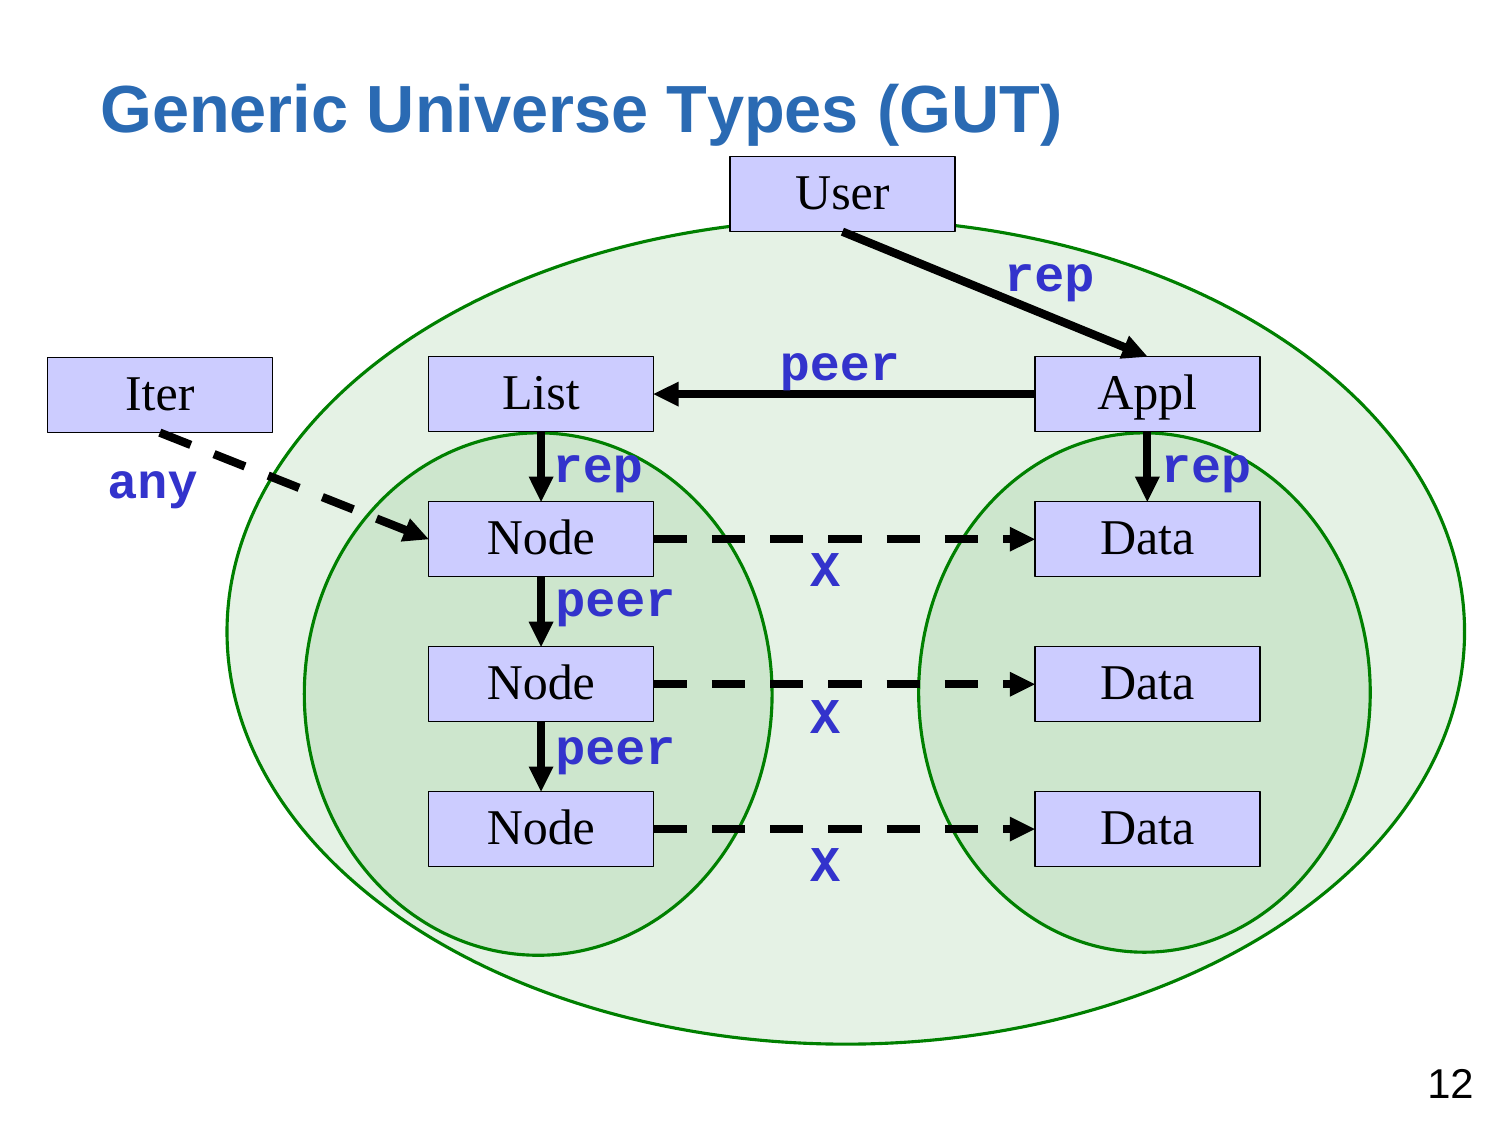

# Generic Universe Types (GUT)
User
rep
peer
List
Appl
Iter
rep
rep
any
Node
Data
X
peer
Node
Data
X
peer
Node
Data
X
12